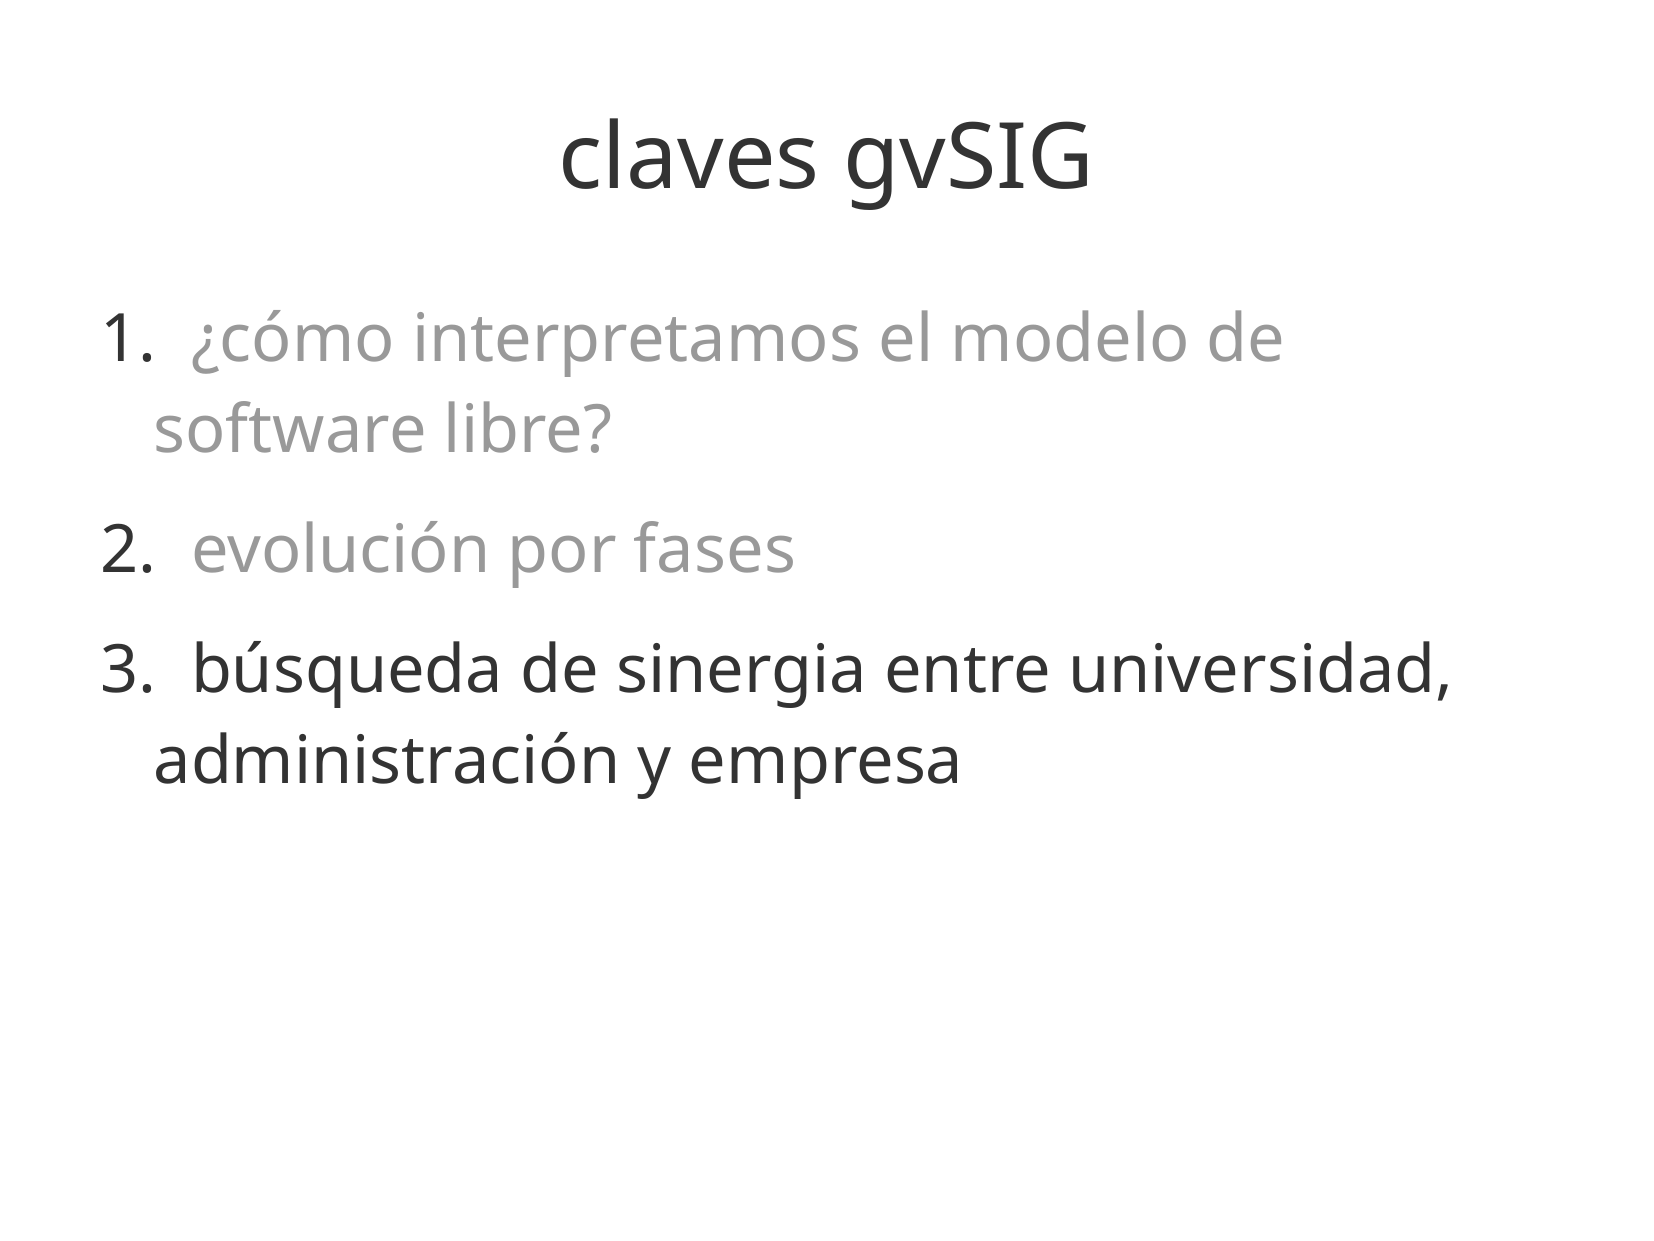

# claves gvSIG
 ¿cómo interpretamos el modelo de software libre?
 evolución por fases
 búsqueda de sinergia entre universidad, administración y empresa